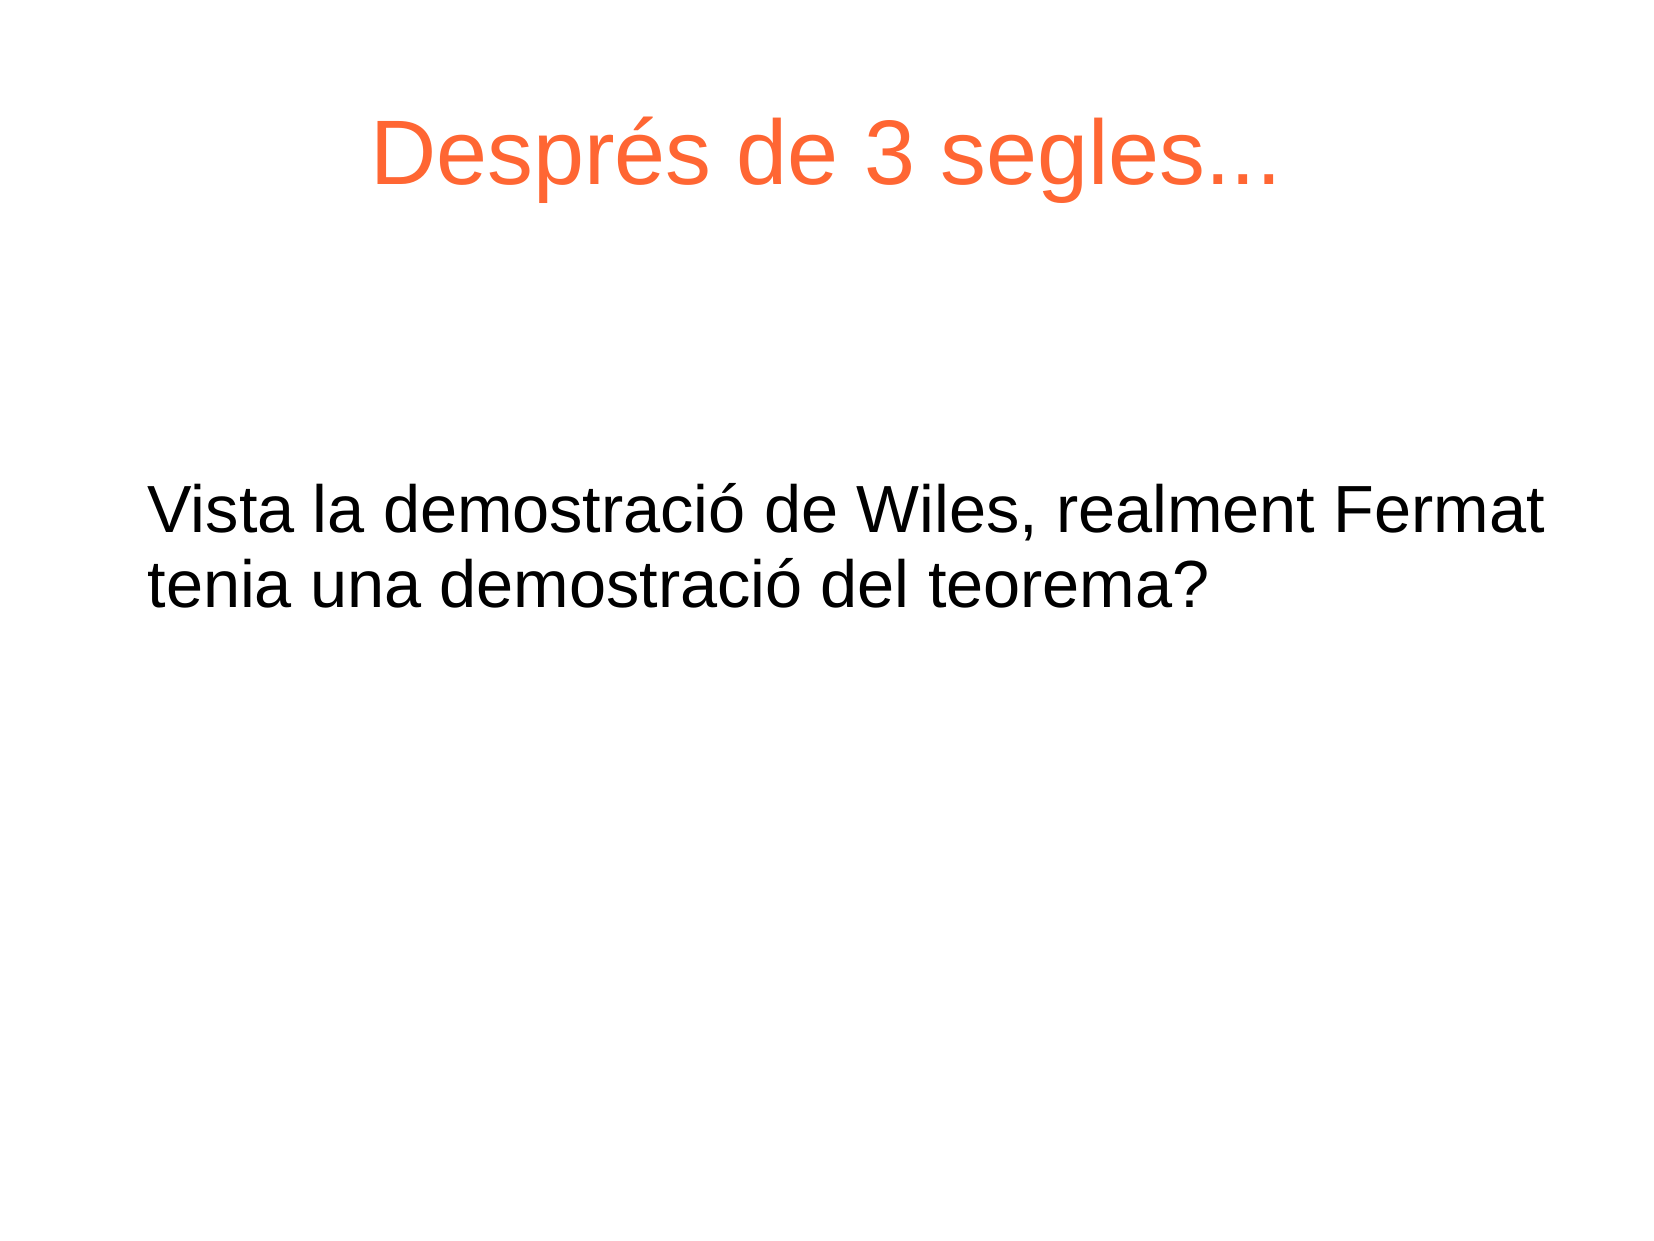

# Després de 3 segles...
Vista la demostració de Wiles, realment Fermat tenia una demostració del teorema?